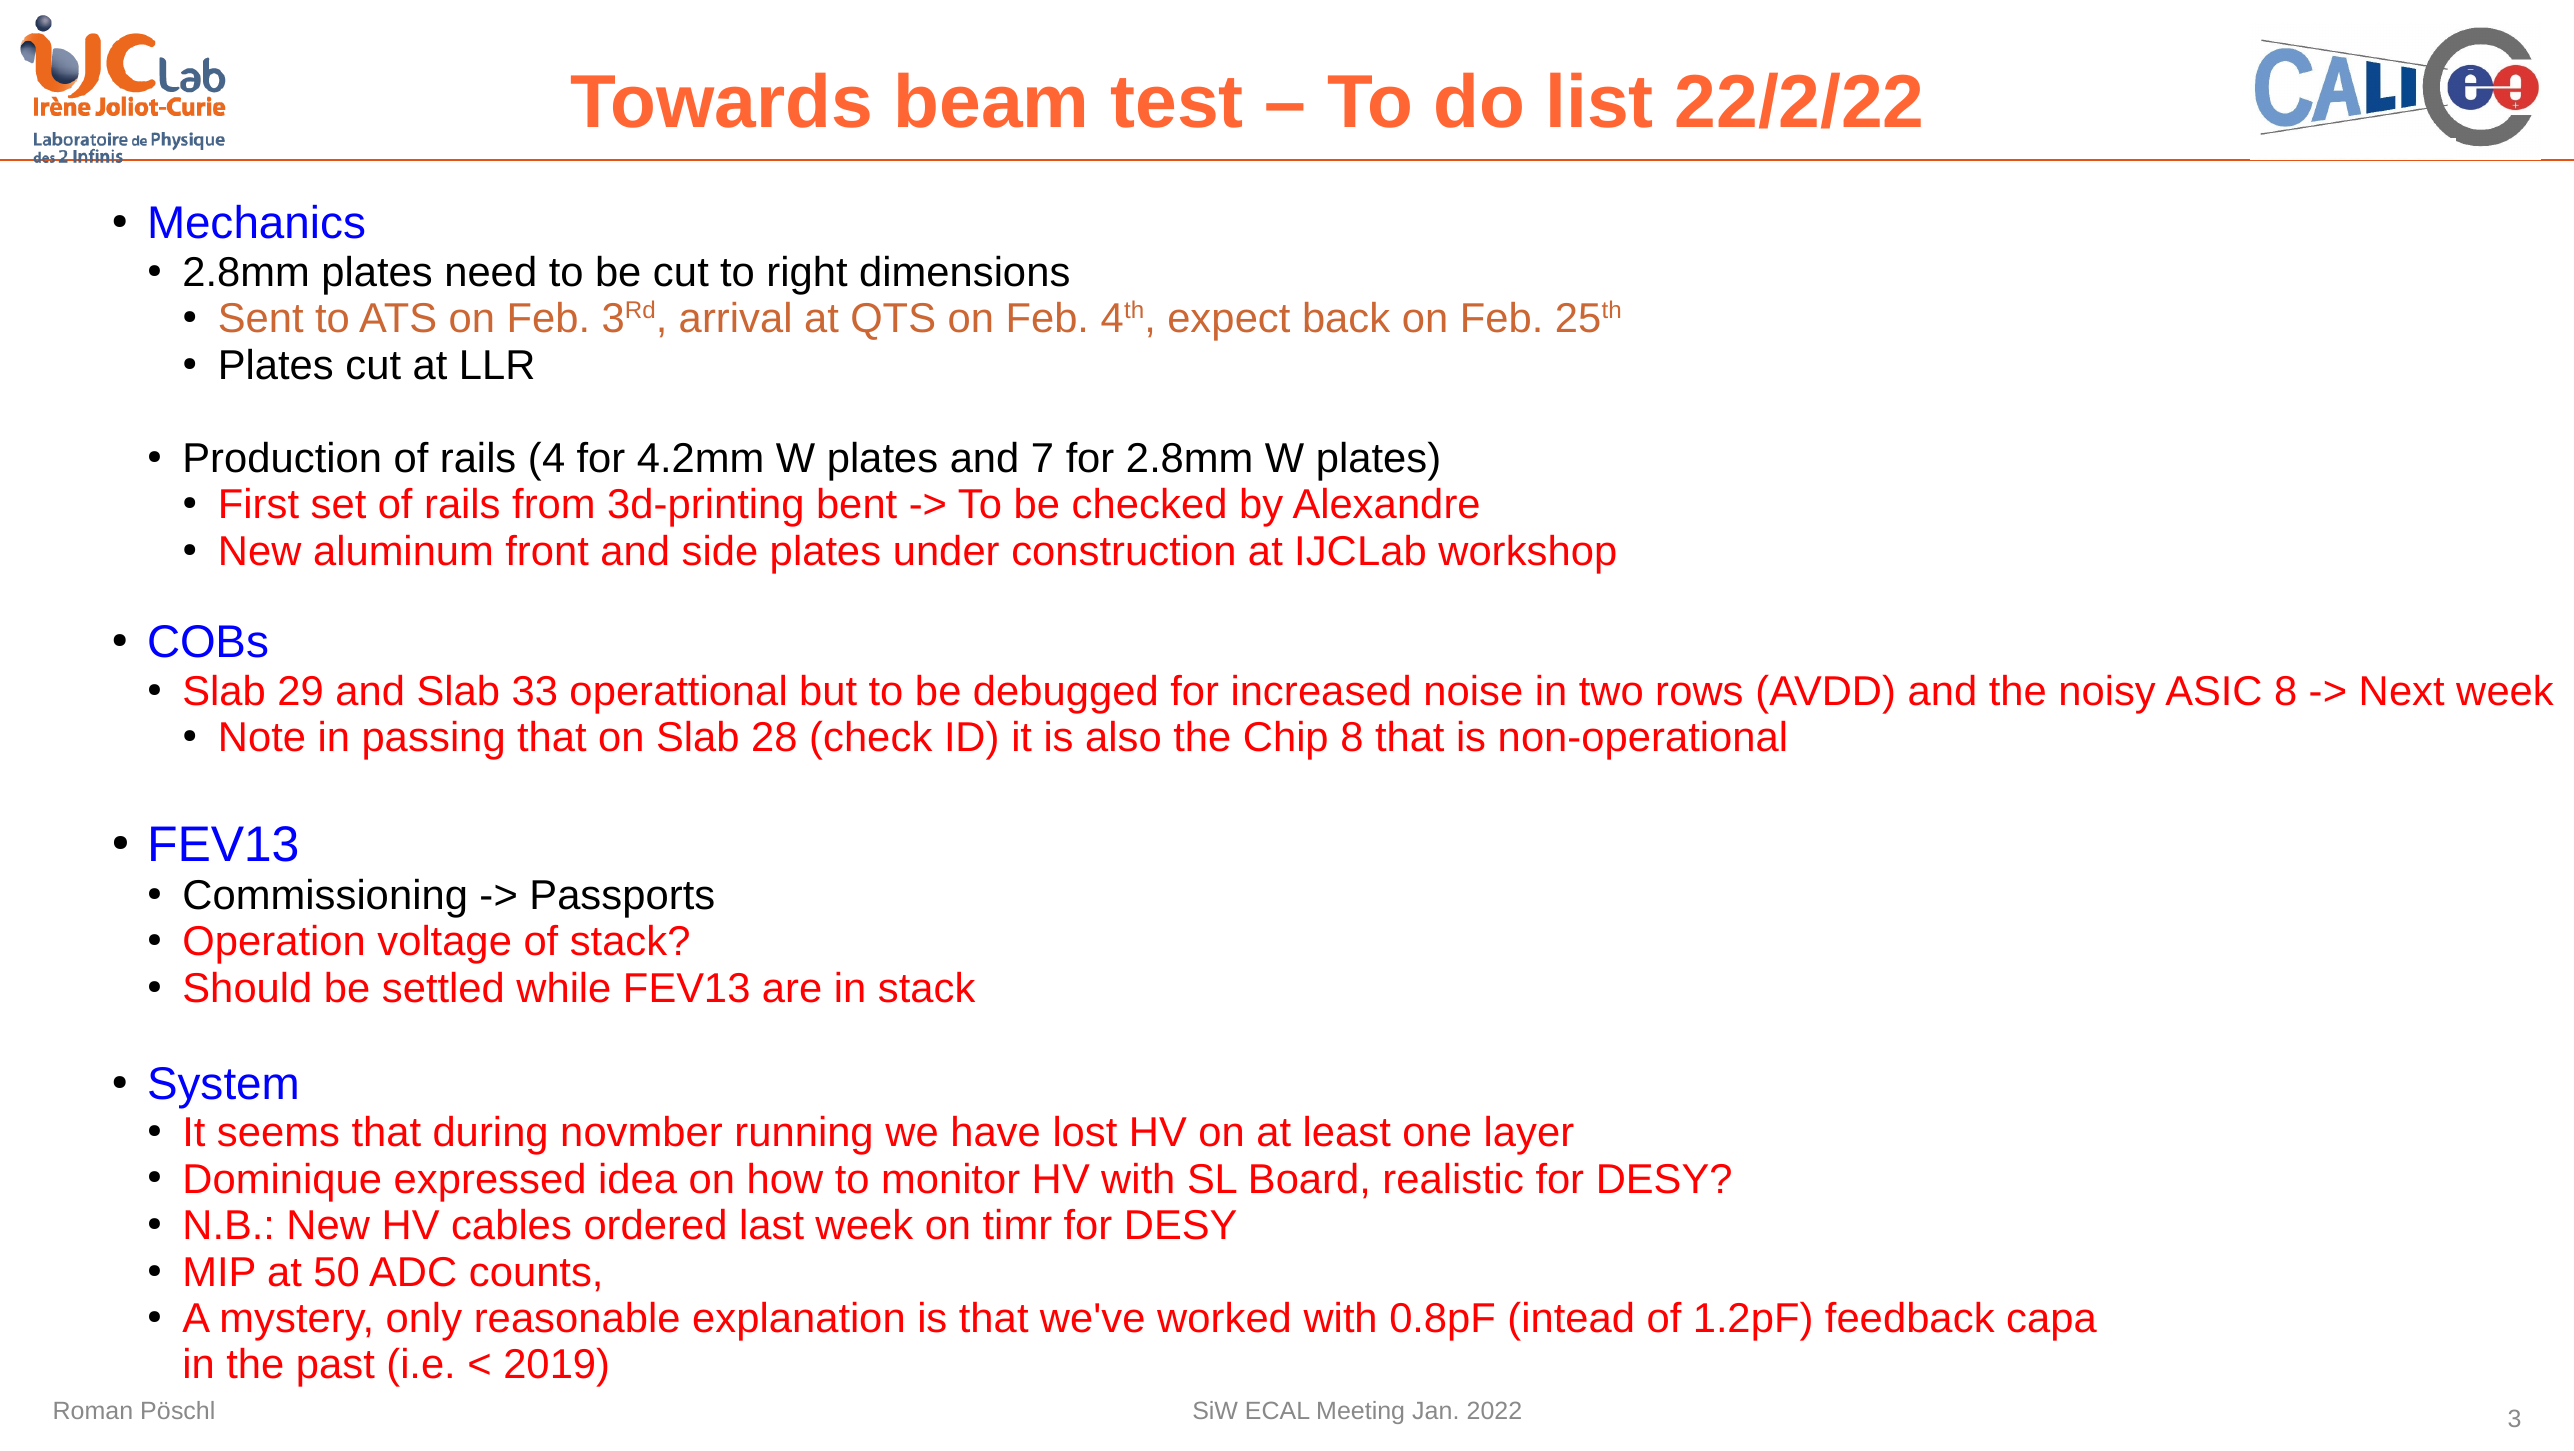

# Towards beam test – To do list 22/2/22
Mechanics
2.8mm plates need to be cut to right dimensions
Sent to ATS on Feb. 3Rd, arrival at QTS on Feb. 4th, expect back on Feb. 25th
Plates cut at LLR
Production of rails (4 for 4.2mm W plates and 7 for 2.8mm W plates)
First set of rails from 3d-printing bent -> To be checked by Alexandre
New aluminum front and side plates under construction at IJCLab workshop
COBs
Slab 29 and Slab 33 operattional but to be debugged for increased noise in two rows (AVDD) and the noisy ASIC 8 -> Next week
Note in passing that on Slab 28 (check ID) it is also the Chip 8 that is non-operational
FEV13
Commissioning -> Passports
Operation voltage of stack?
Should be settled while FEV13 are in stack
System
It seems that during novmber running we have lost HV on at least one layer
Dominique expressed idea on how to monitor HV with SL Board, realistic for DESY?
N.B.: New HV cables ordered last week on timr for DESY
MIP at 50 ADC counts,
A mystery, only reasonable explanation is that we've worked with 0.8pF (intead of 1.2pF) feedback capa
in the past (i.e. < 2019)